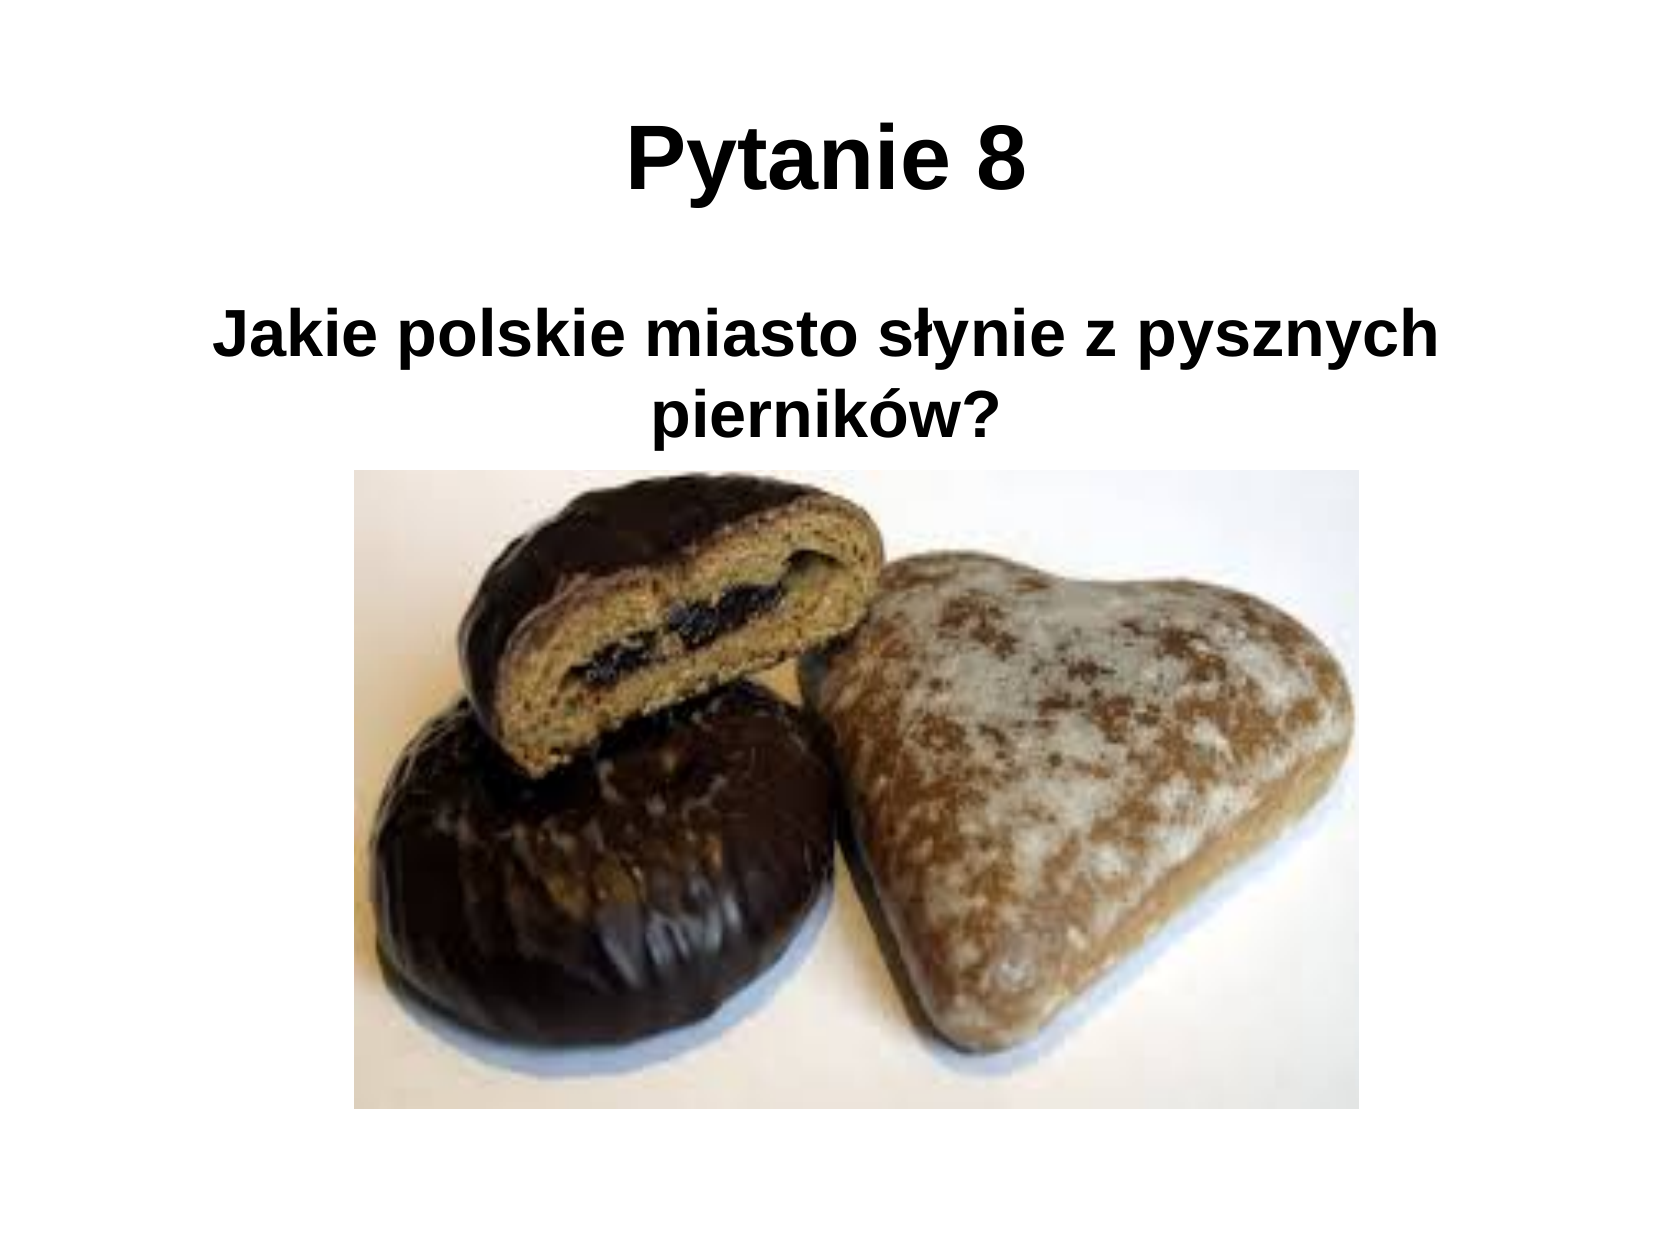

# Pytanie 8
Jakie polskie miasto słynie z pysznych pierników?